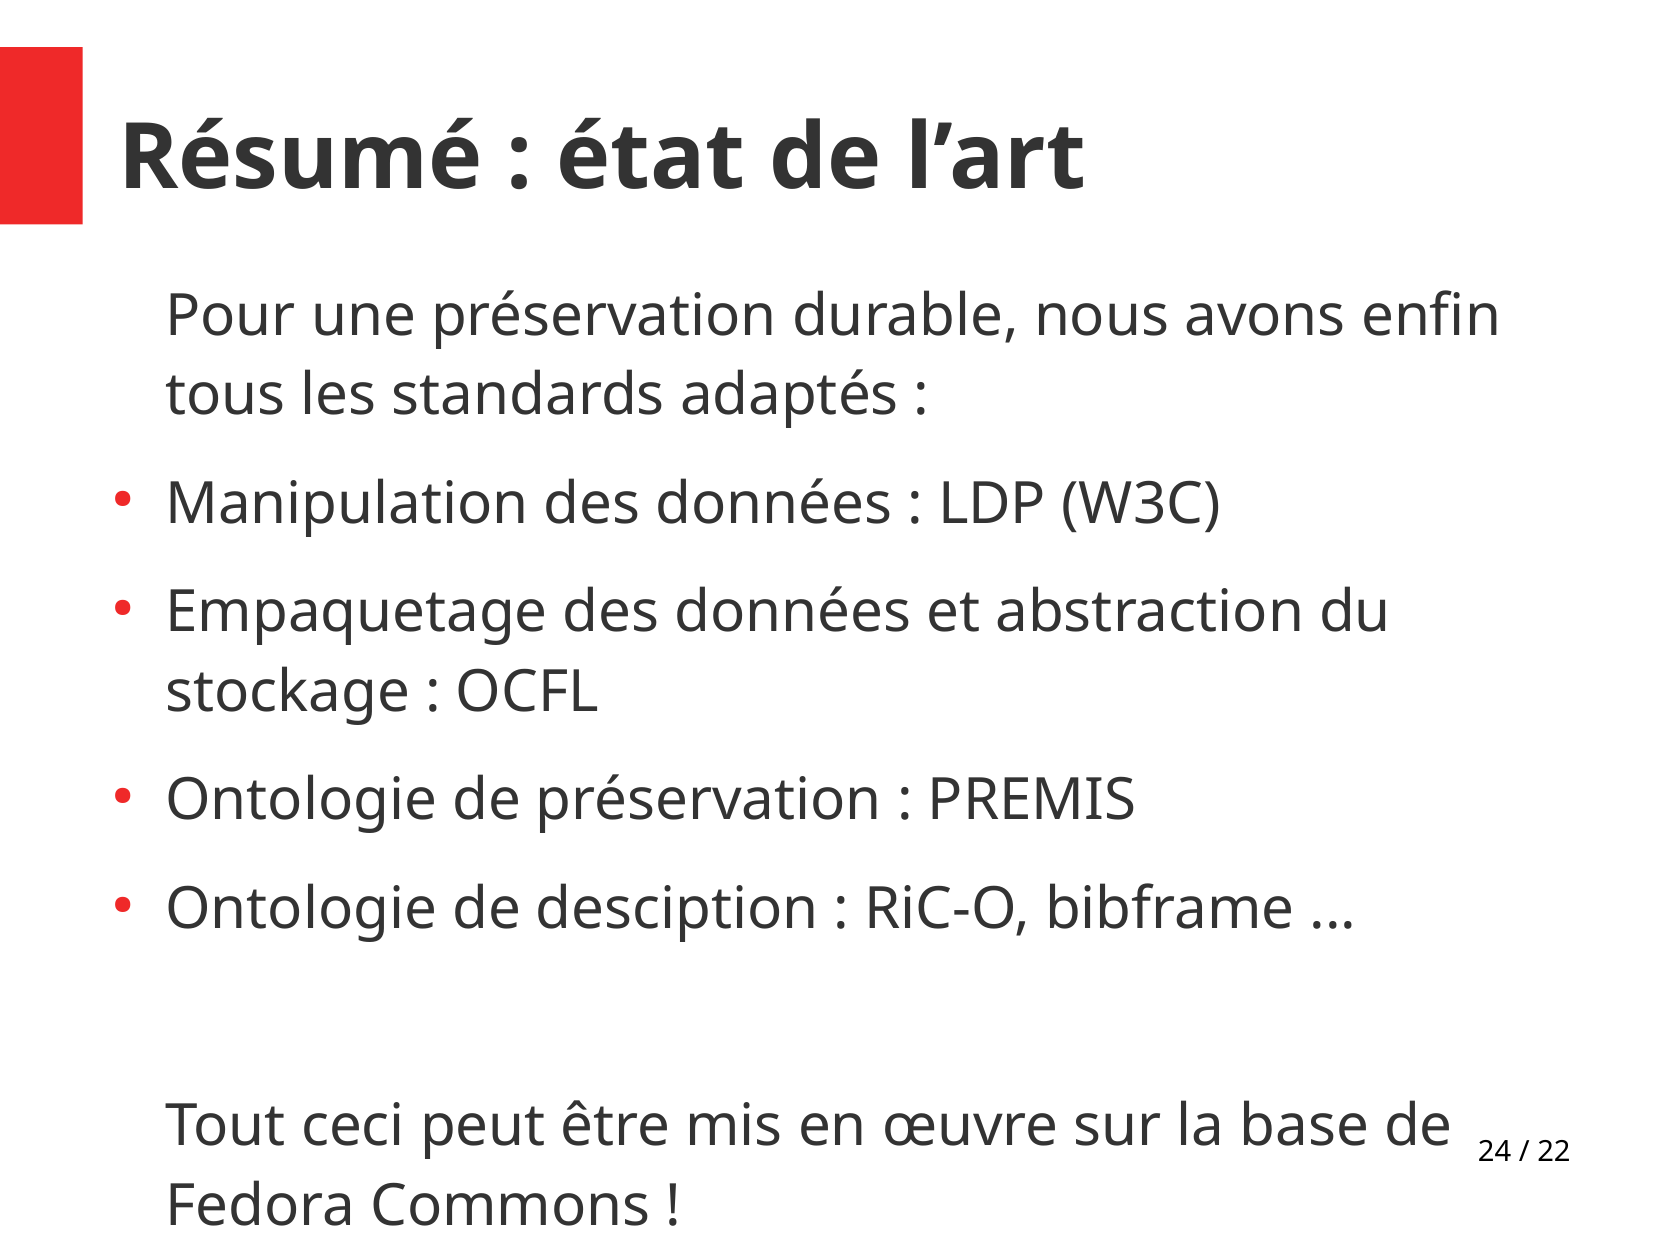

# Résumé : état de l’art
Pour une préservation durable, nous avons enfin tous les standards adaptés :
Manipulation des données : LDP (W3C)
Empaquetage des données et abstraction du stockage : OCFL
Ontologie de préservation : PREMIS
Ontologie de desciption : RiC-O, bibframe ...
Tout ceci peut être mis en œuvre sur la base de Fedora Commons !
24